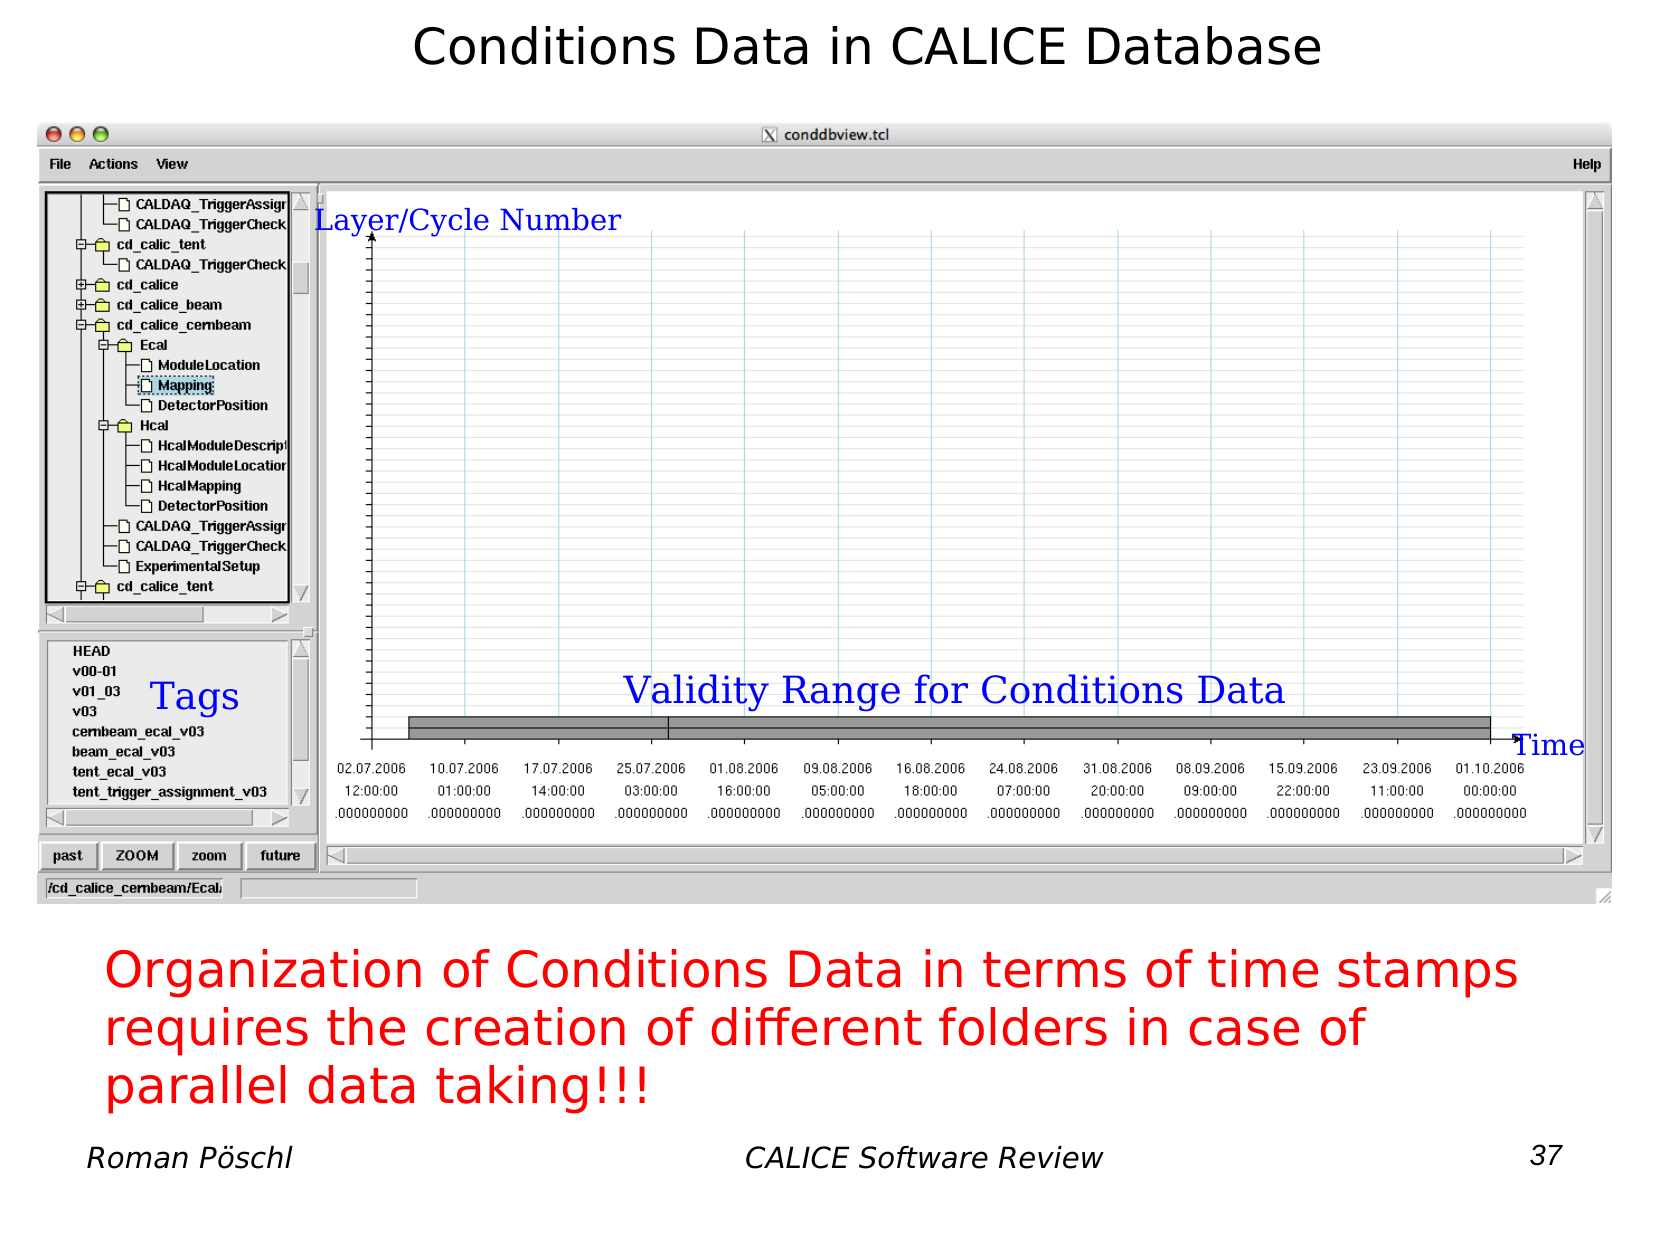

Conditions Data in CALICE Database
Layer/Cycle Number
Validity Range for Conditions Data
Tags
Time
Organization of Conditions Data in terms of time stamps
requires the creation of different folders in case of
parallel data taking!!!